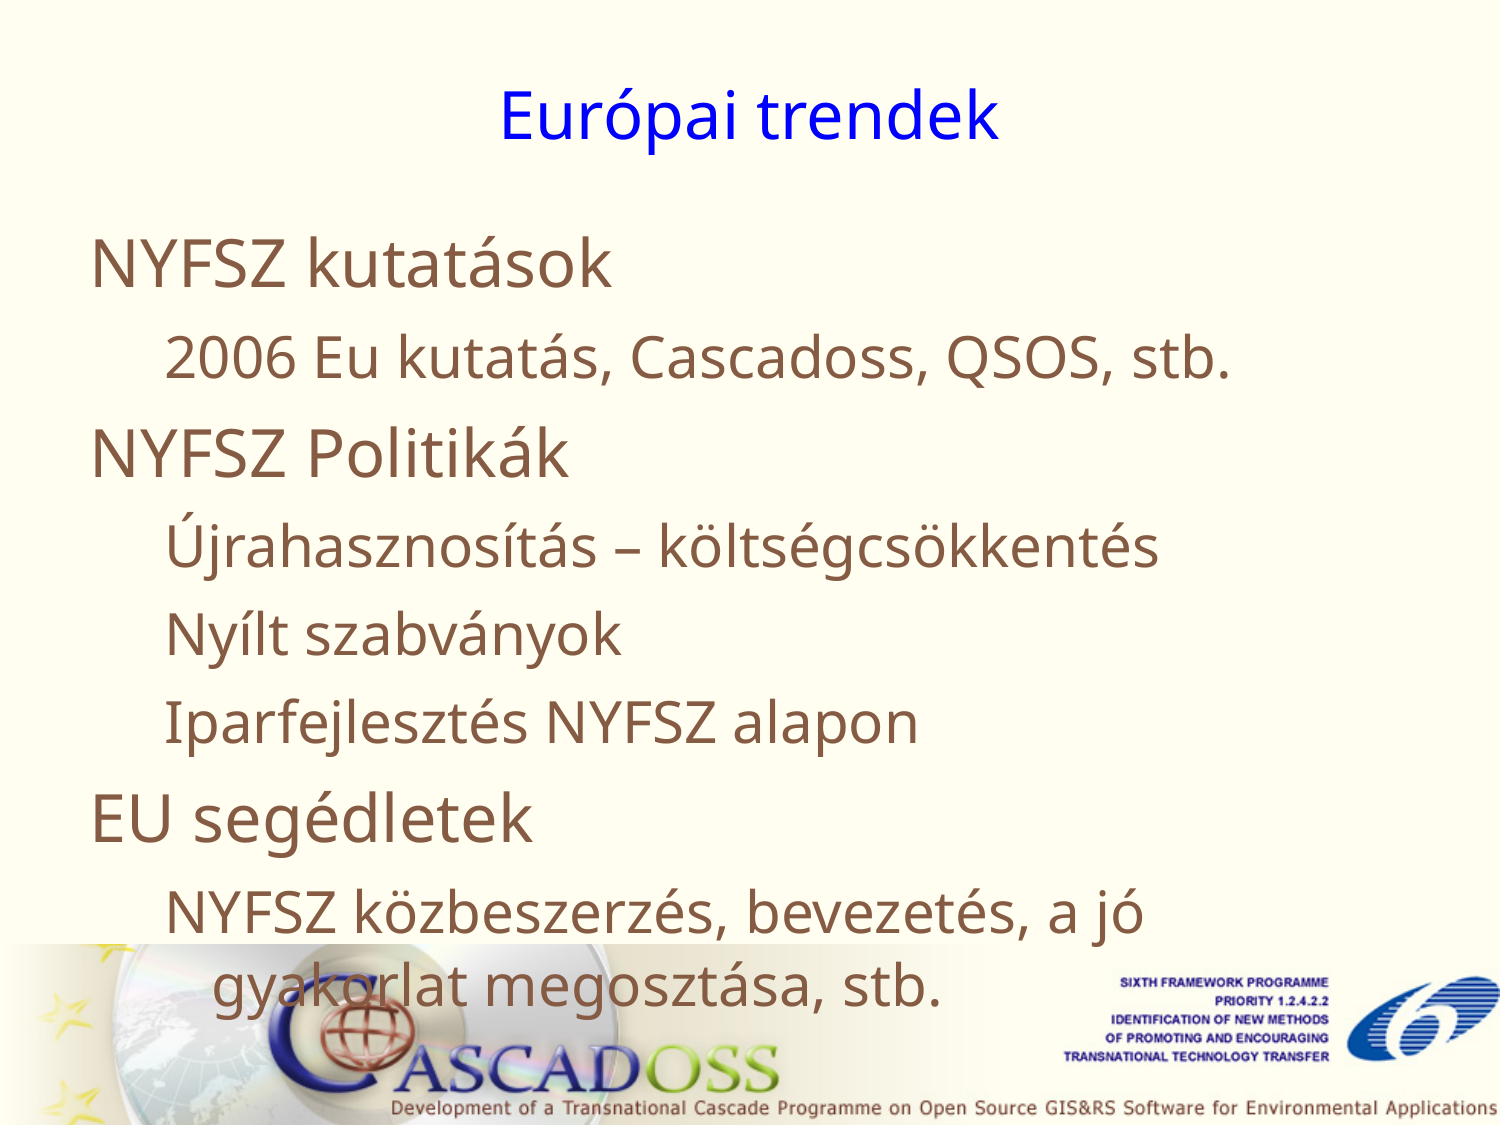

# Európai trendek
NYFSZ kutatások
2006 Eu kutatás, Cascadoss, QSOS, stb.
NYFSZ Politikák
Újrahasznosítás – költségcsökkentés
Nyílt szabványok
Iparfejlesztés NYFSZ alapon
EU segédletek
NYFSZ közbeszerzés, bevezetés, a jó gyakorlat megosztása, stb.